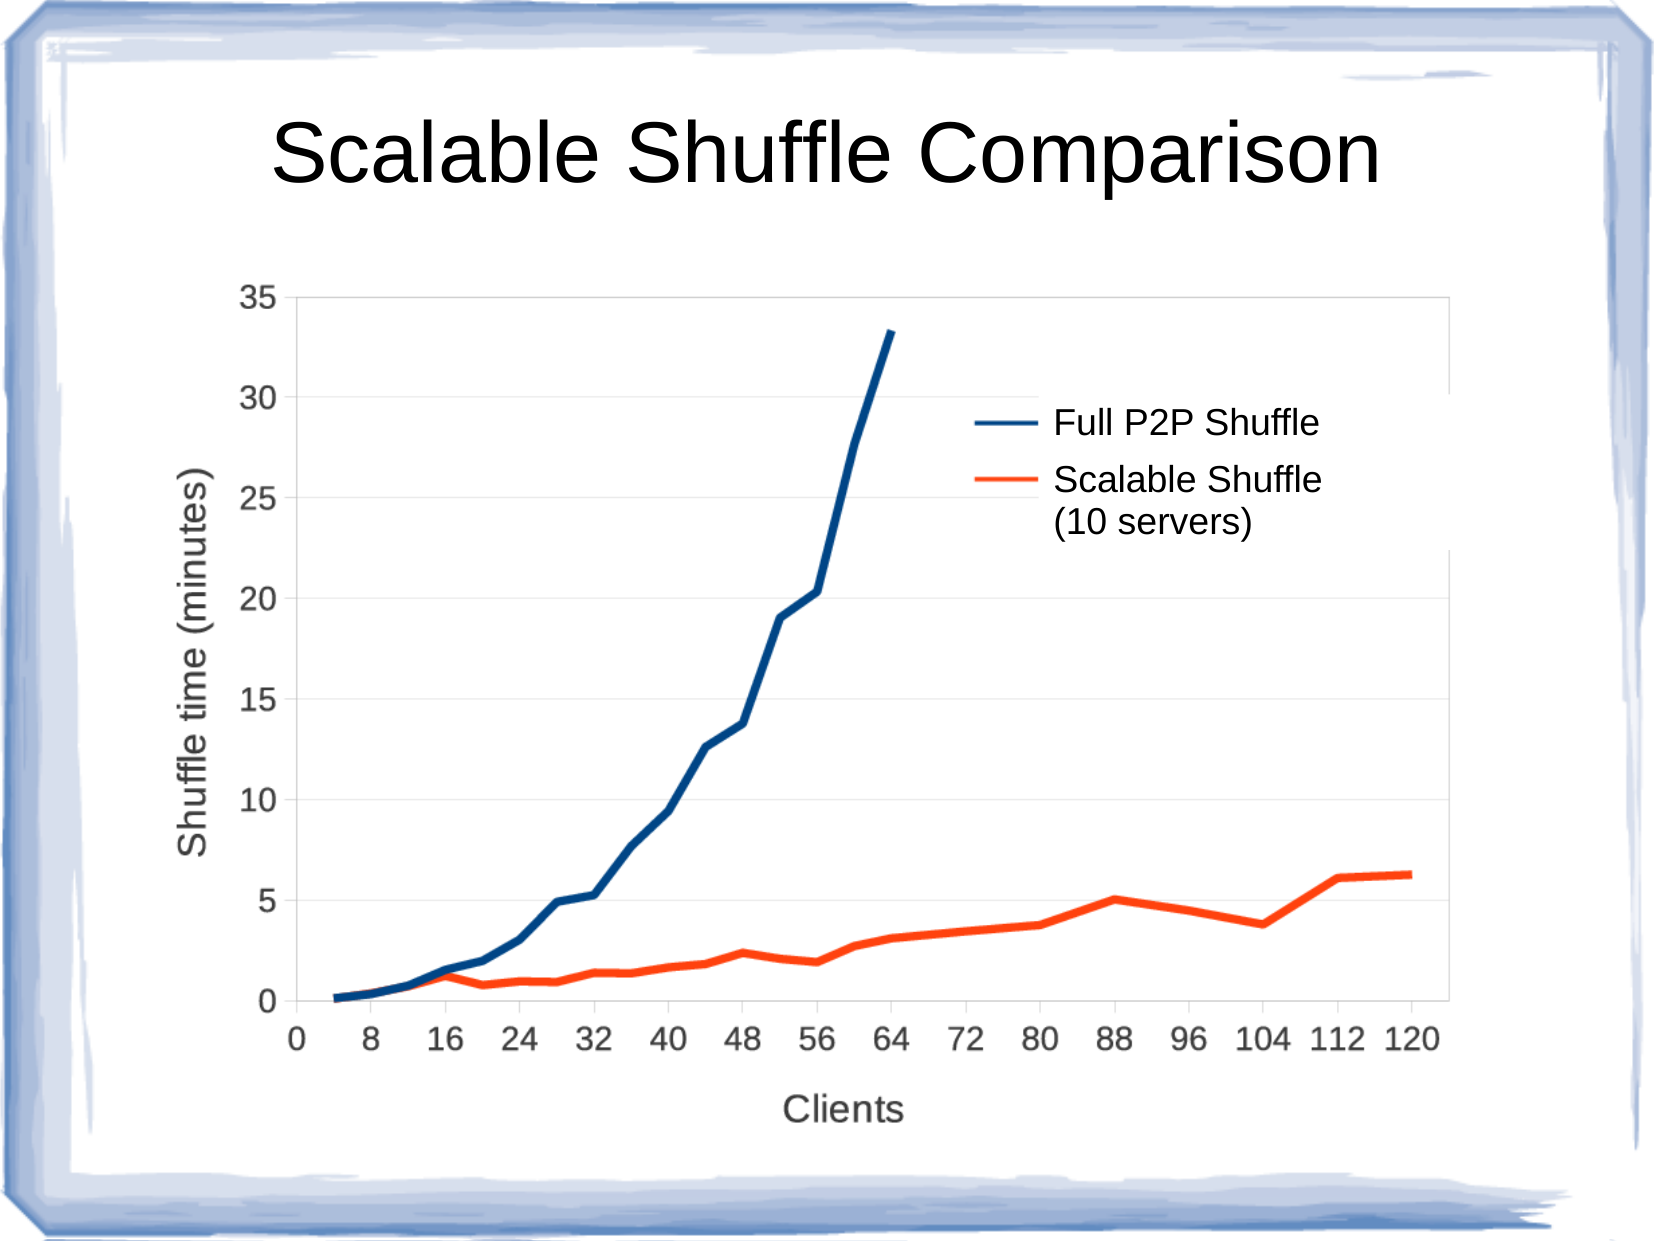

# Scalable Shuffle Comparison
Full P2P Shuffle
Scalable Shuffle
(10 servers)